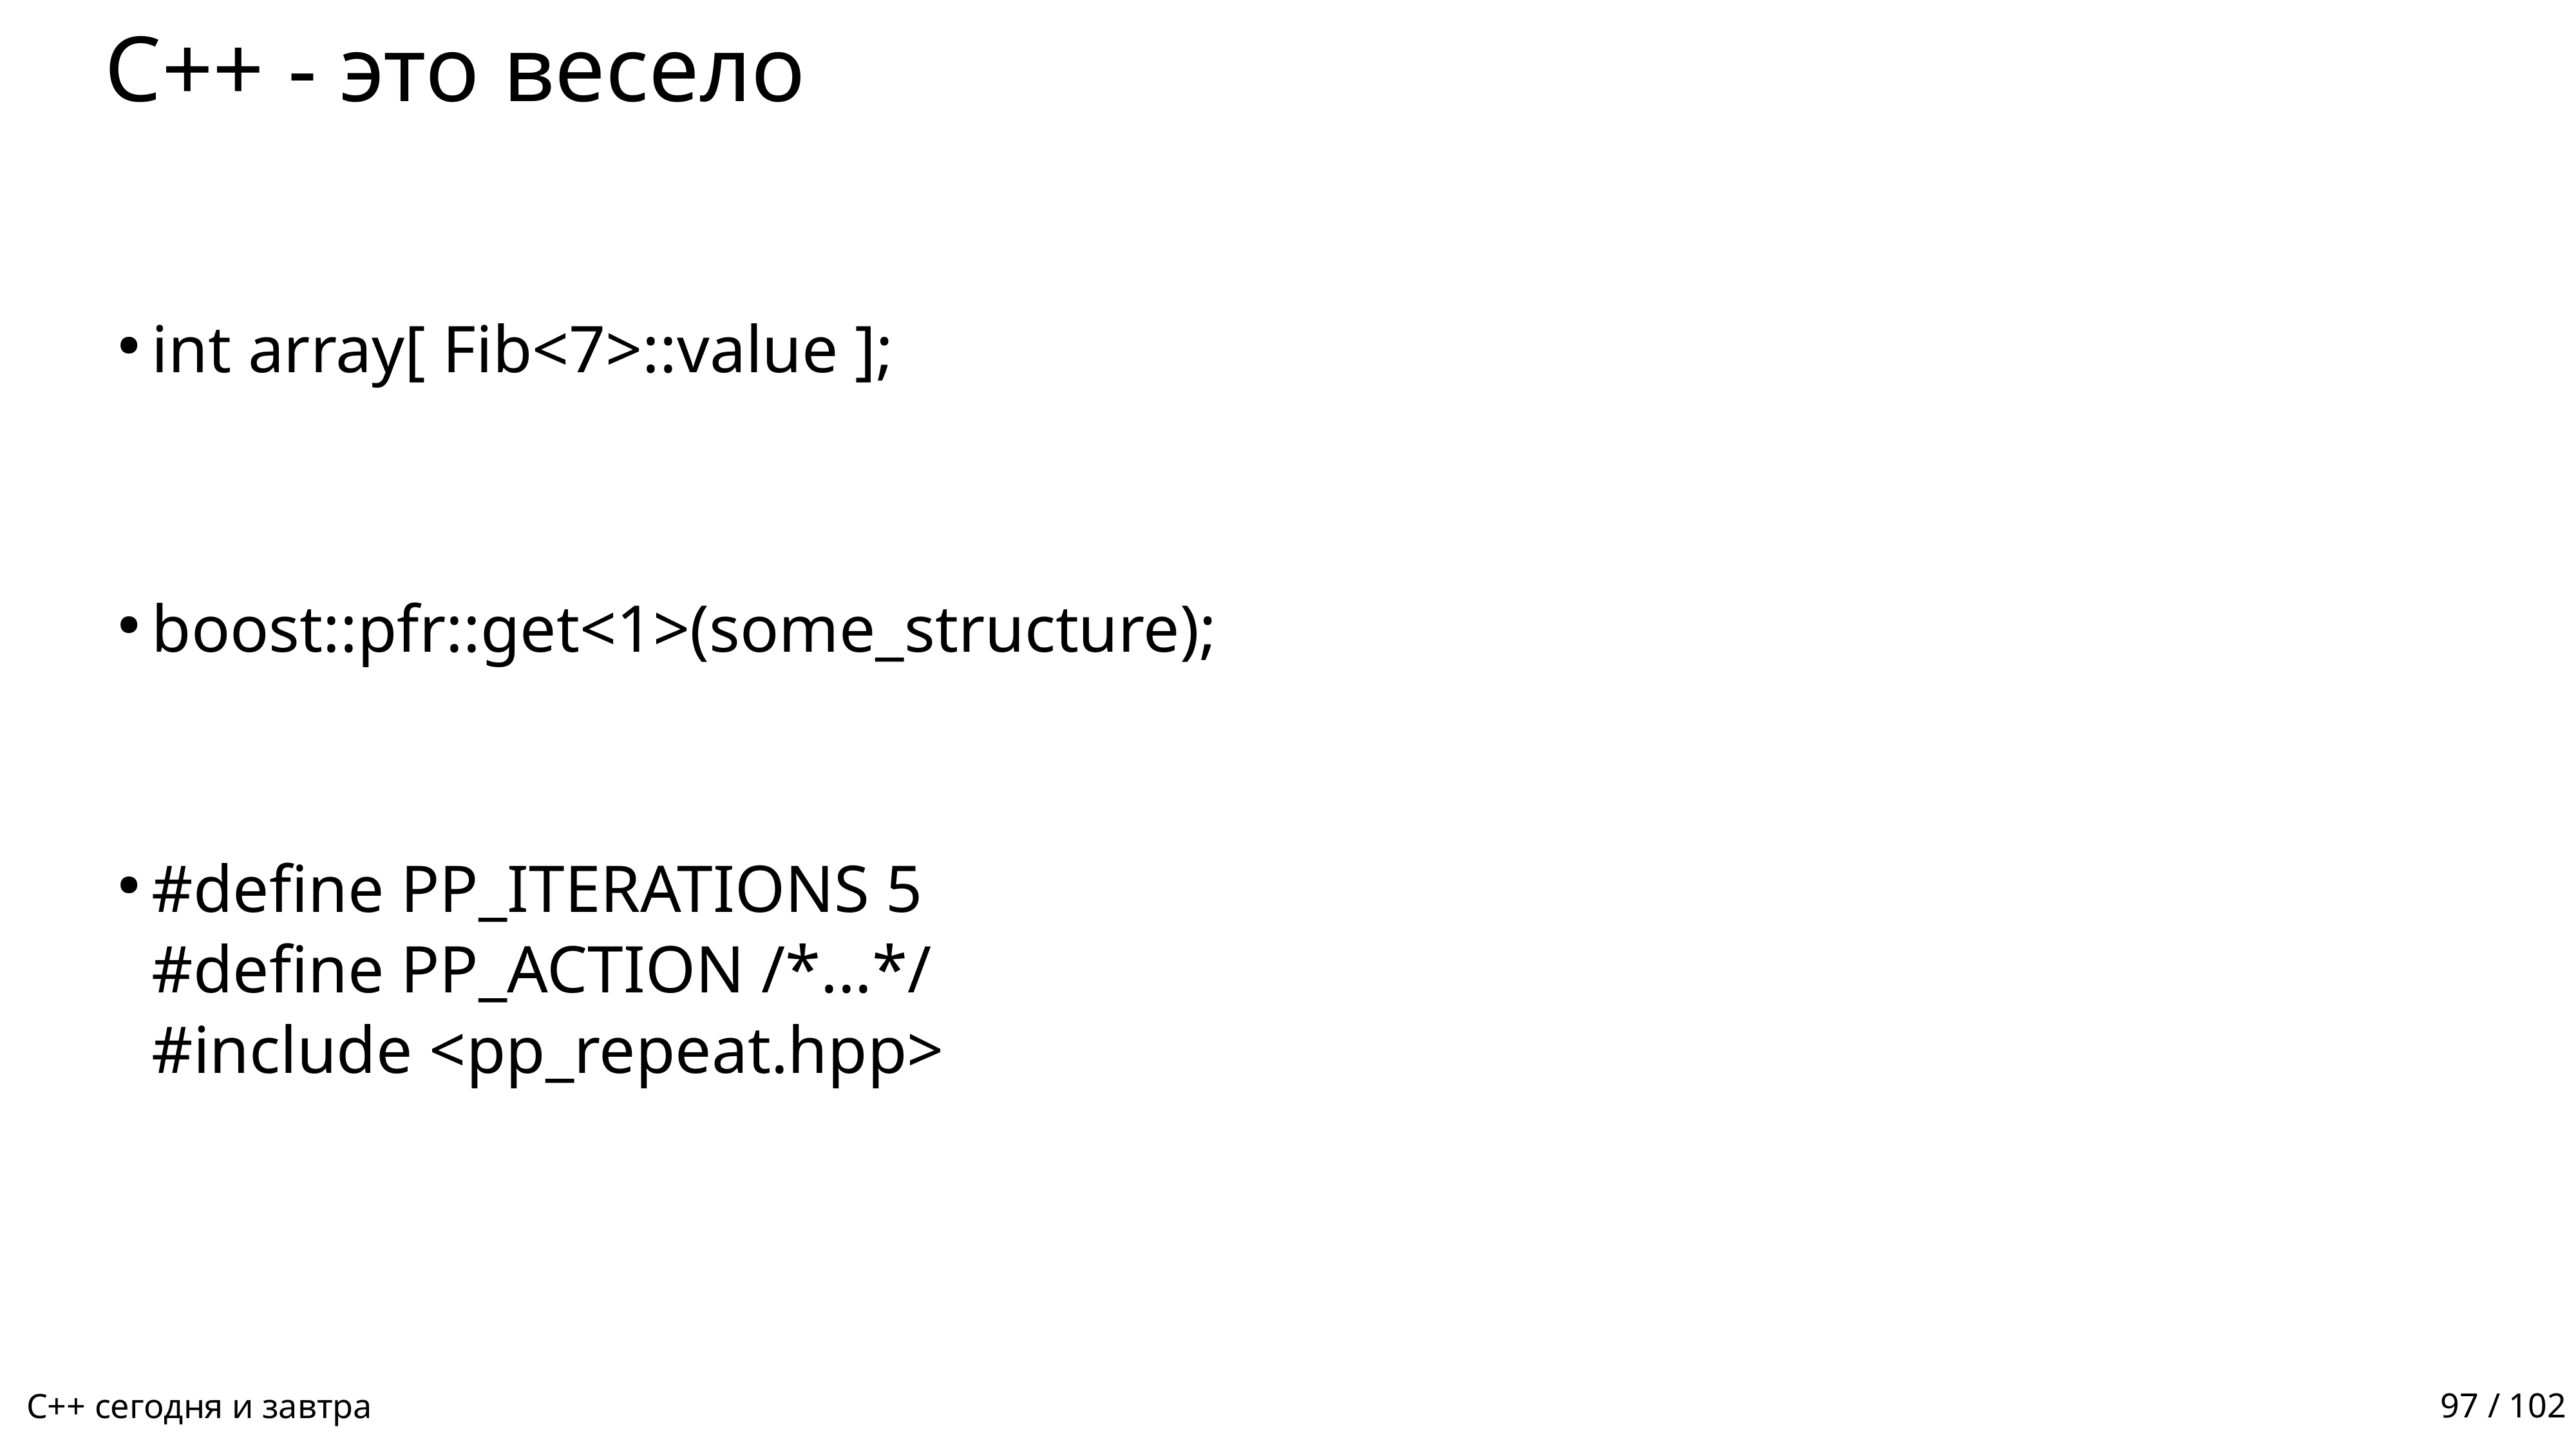

C++ - это весело
# int array[ Fib<7>::value ];
boost::pfr::get<1>(some_structure);
#define PP_ITERATIONS 5
#define PP_ACTION /*...*/
#include <pp_repeat.hpp>
C++ сегодня и завтра